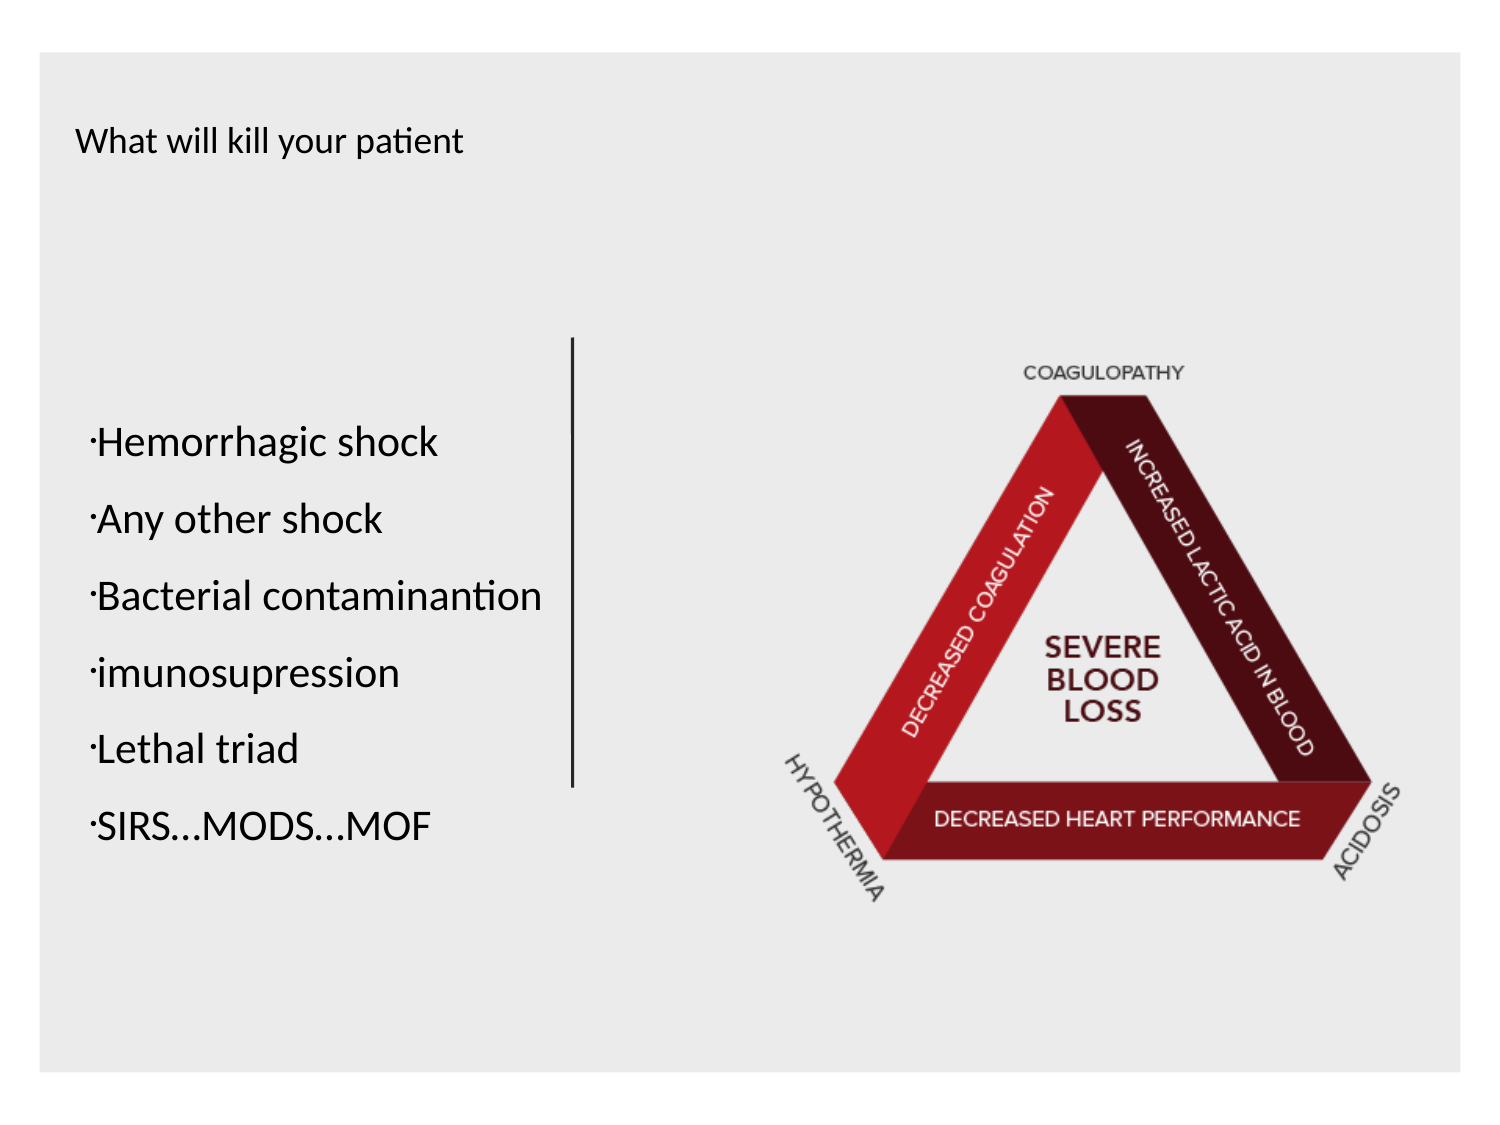

# What will kill your patient
Hemorrhagic shock
Any other shock
Bacterial contaminantion
imunosupression
Lethal triad
SIRS…MODS…MOF